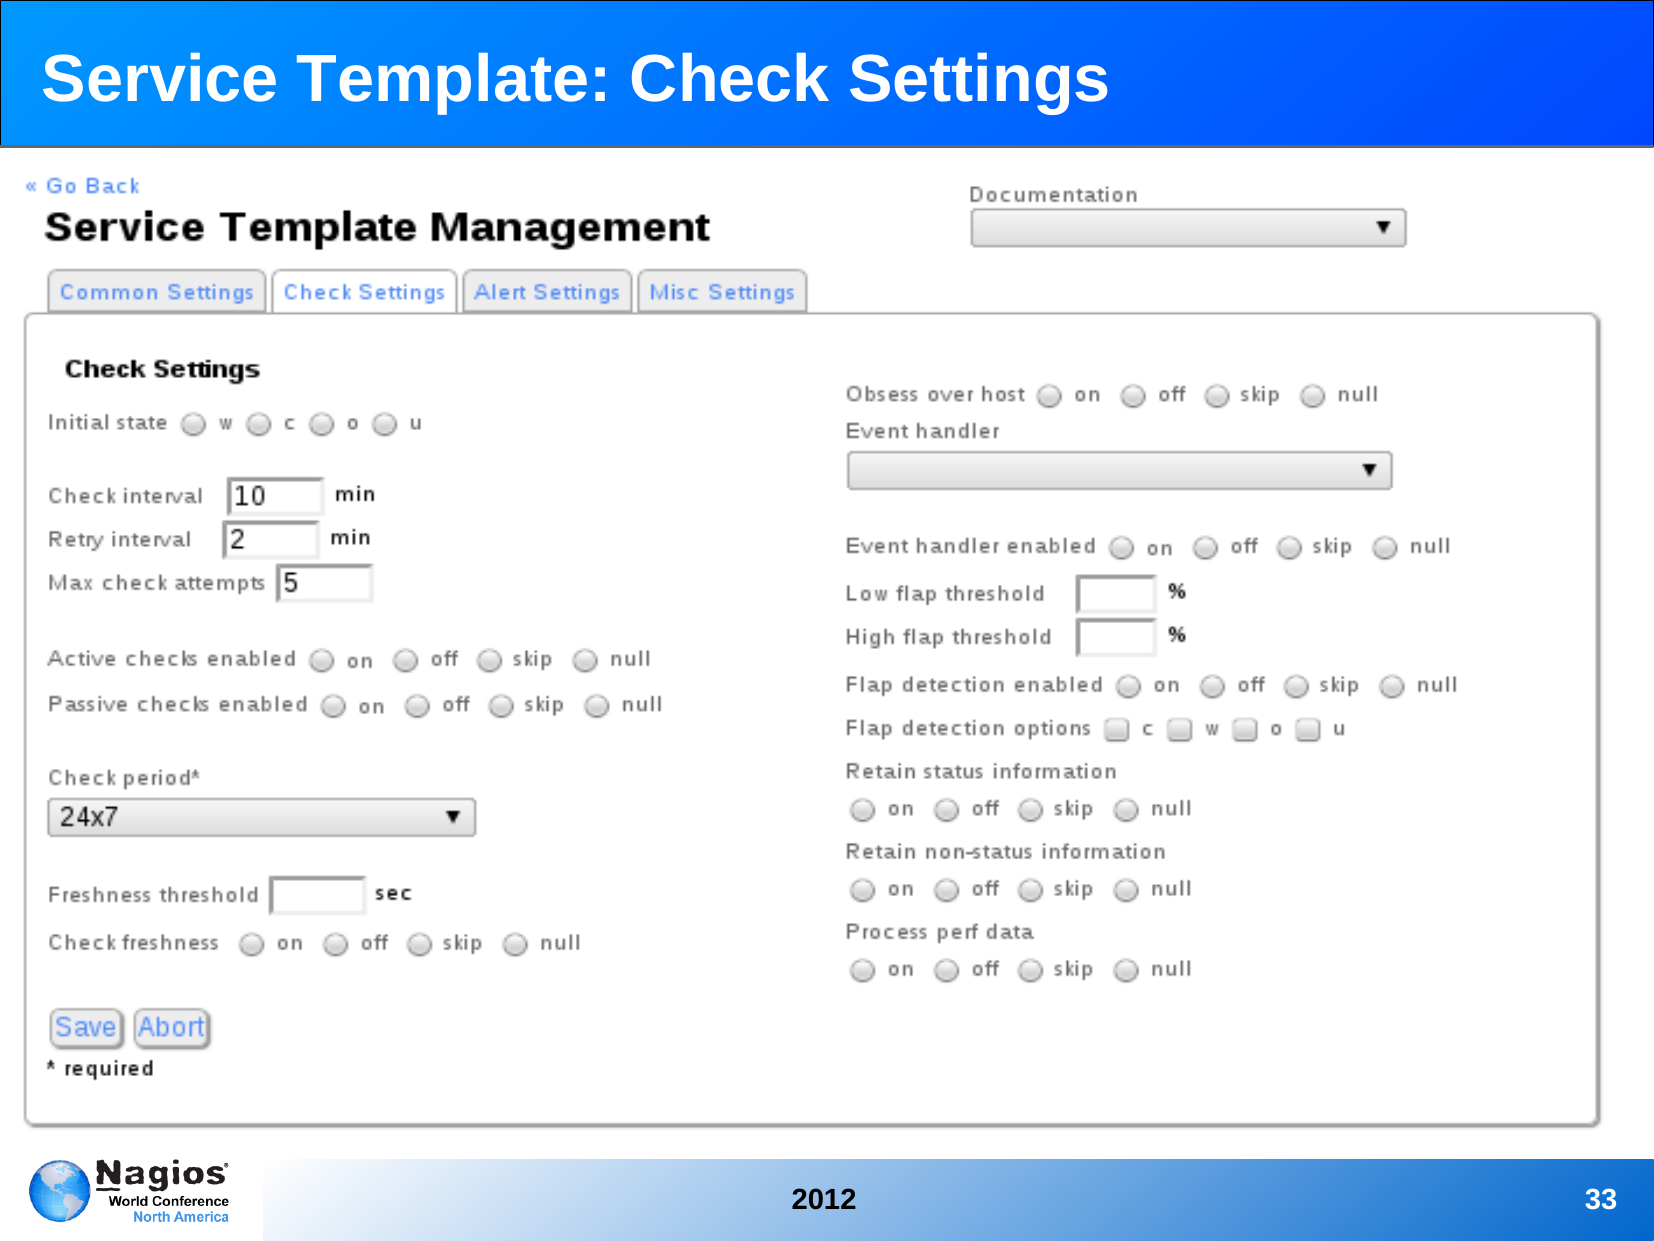

# Service Template: Check Settings
2011
33